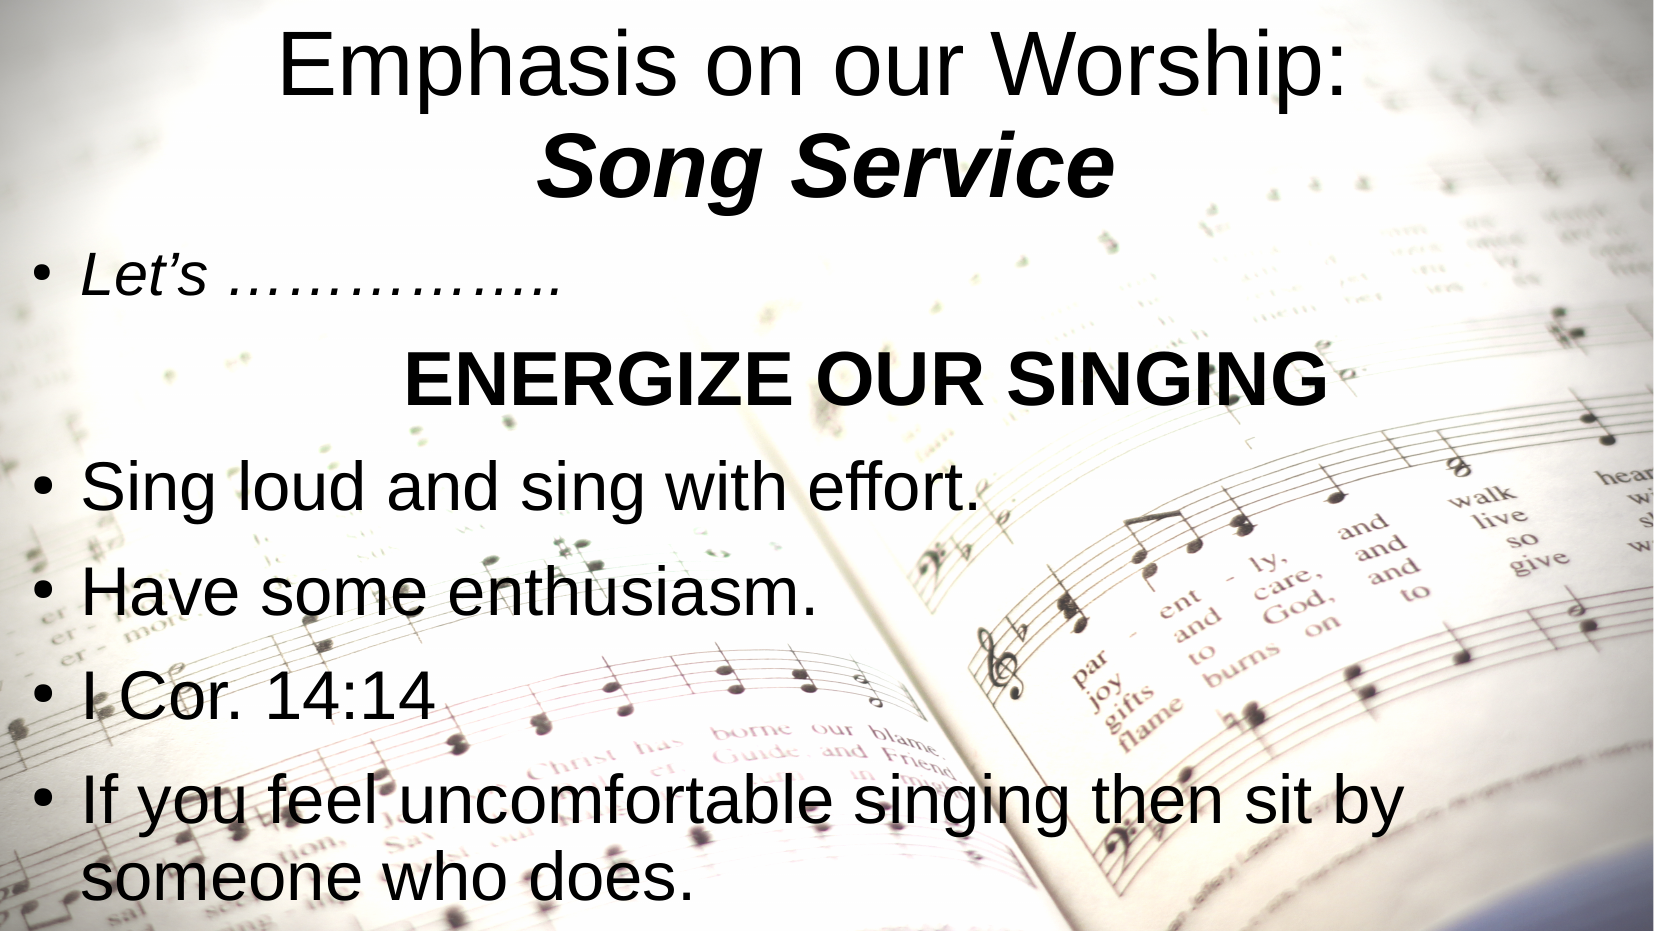

# Emphasis on our Worship: Song Service
Let’s ……………..
ENERGIZE OUR SINGING
Sing loud and sing with effort.
Have some enthusiasm.
I Cor. 14:14
If you feel uncomfortable singing then sit by someone who does.